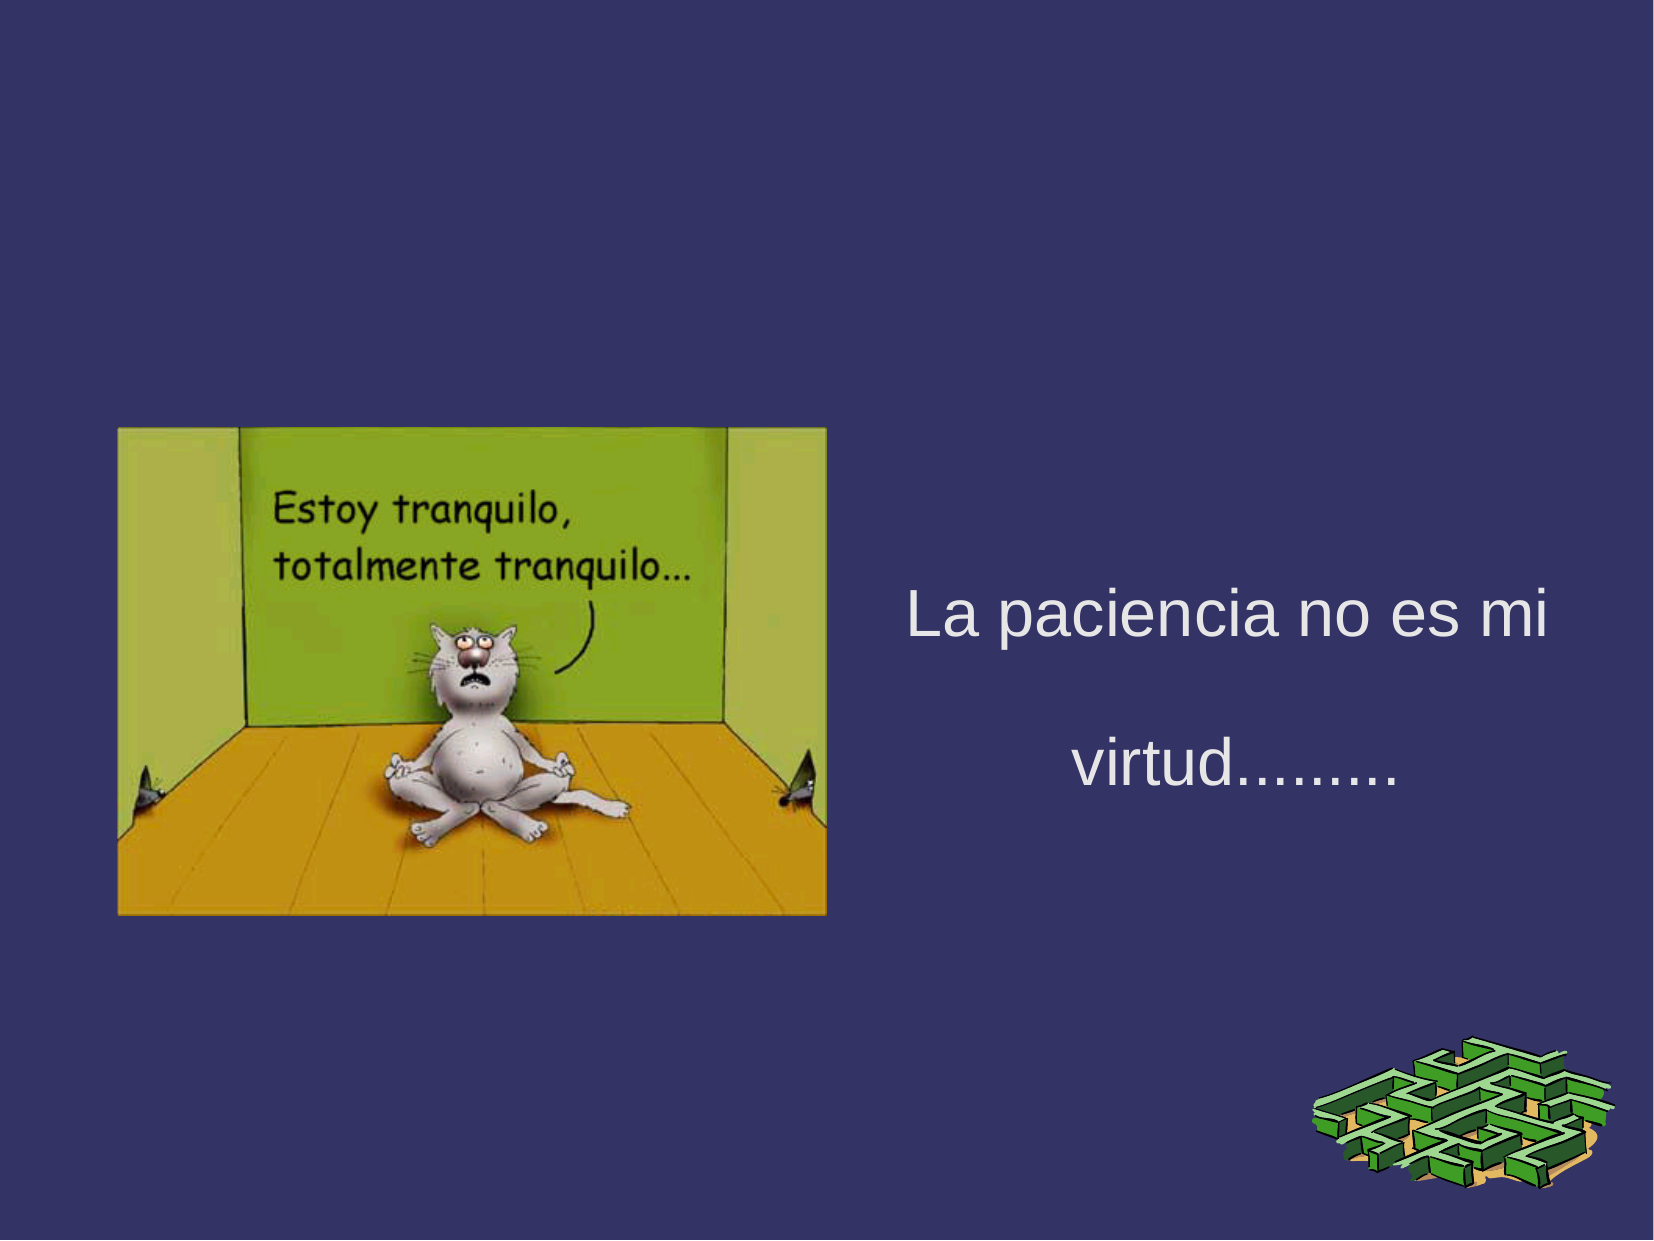

#
La paciencia no es mi
 virtud.........